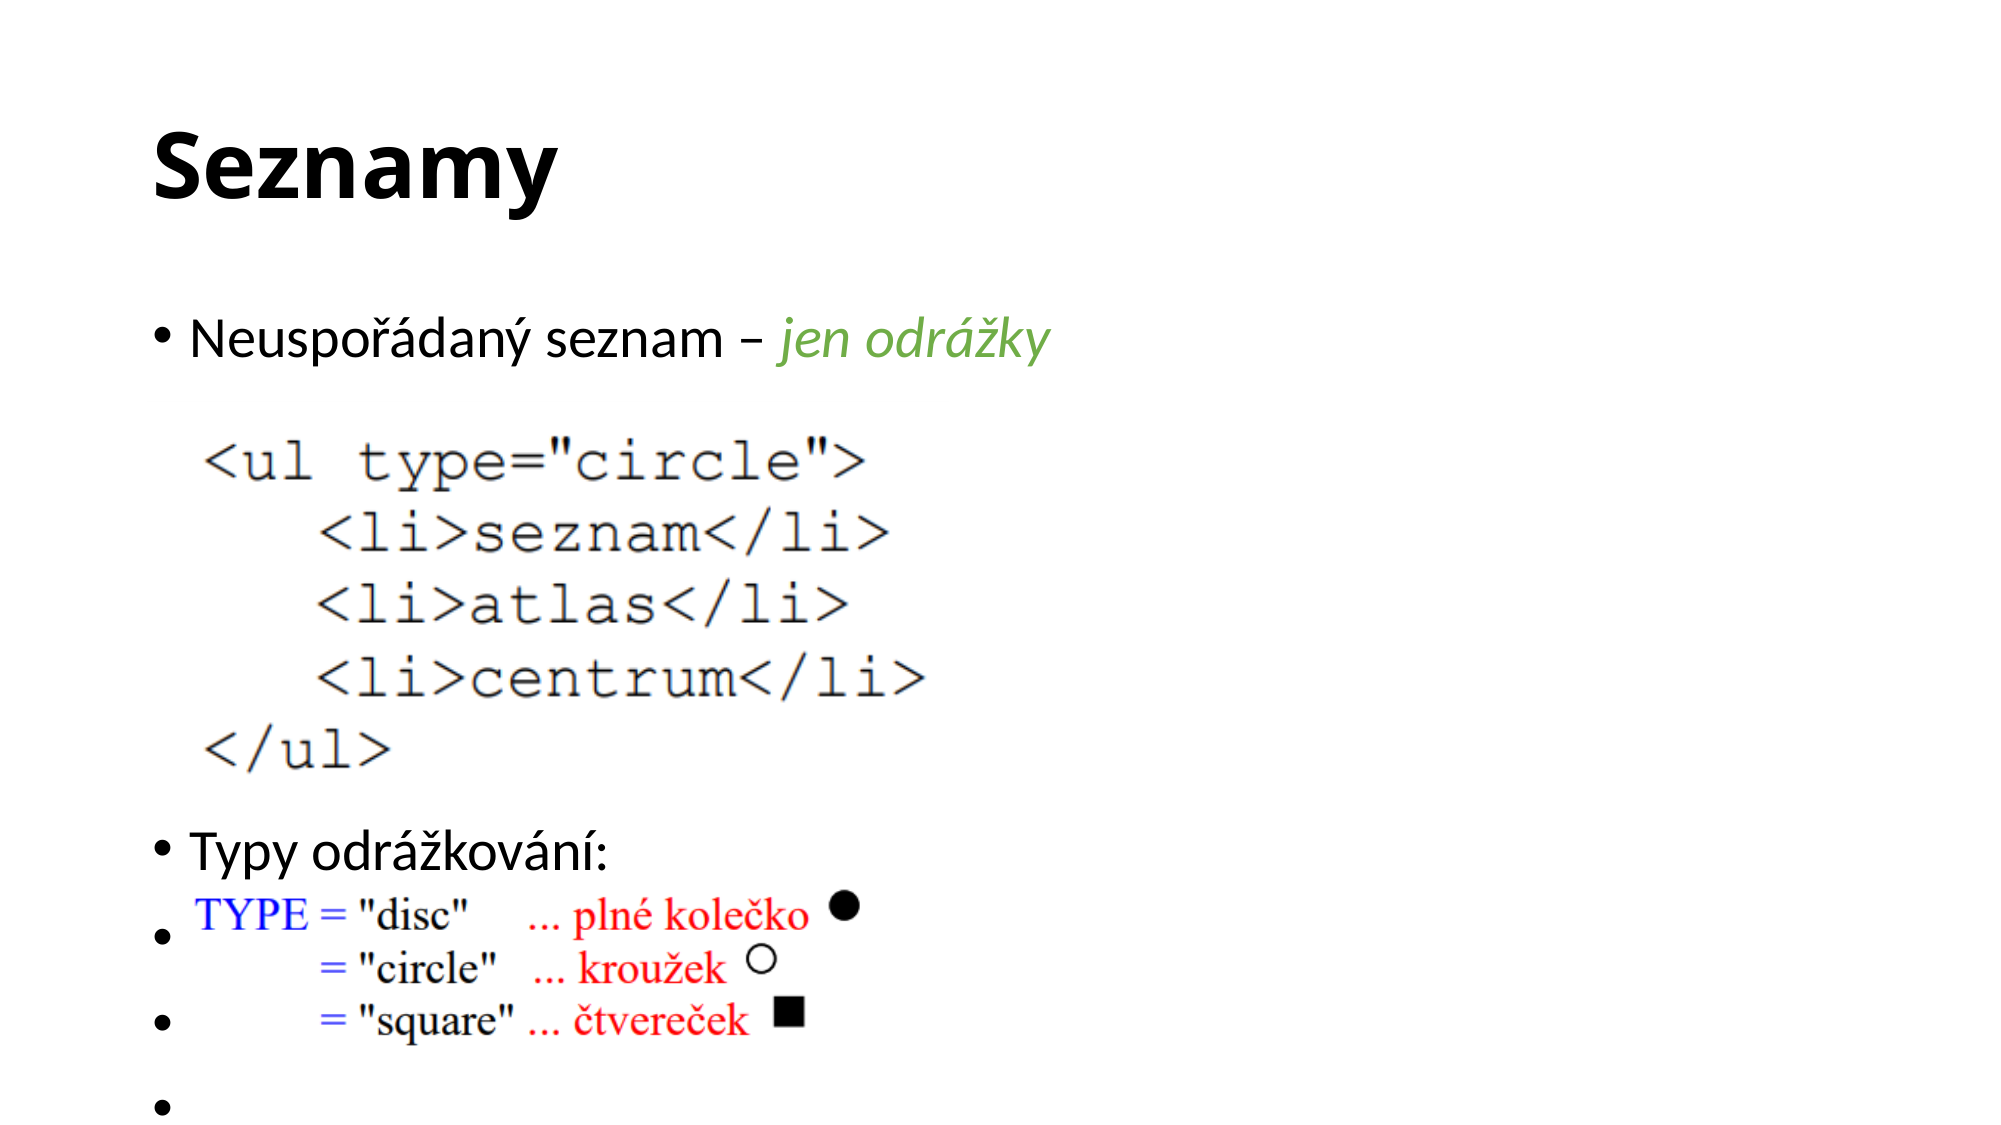

# Seznamy
Neuspořádaný seznam – jen odrážky
Typy odrážkování: